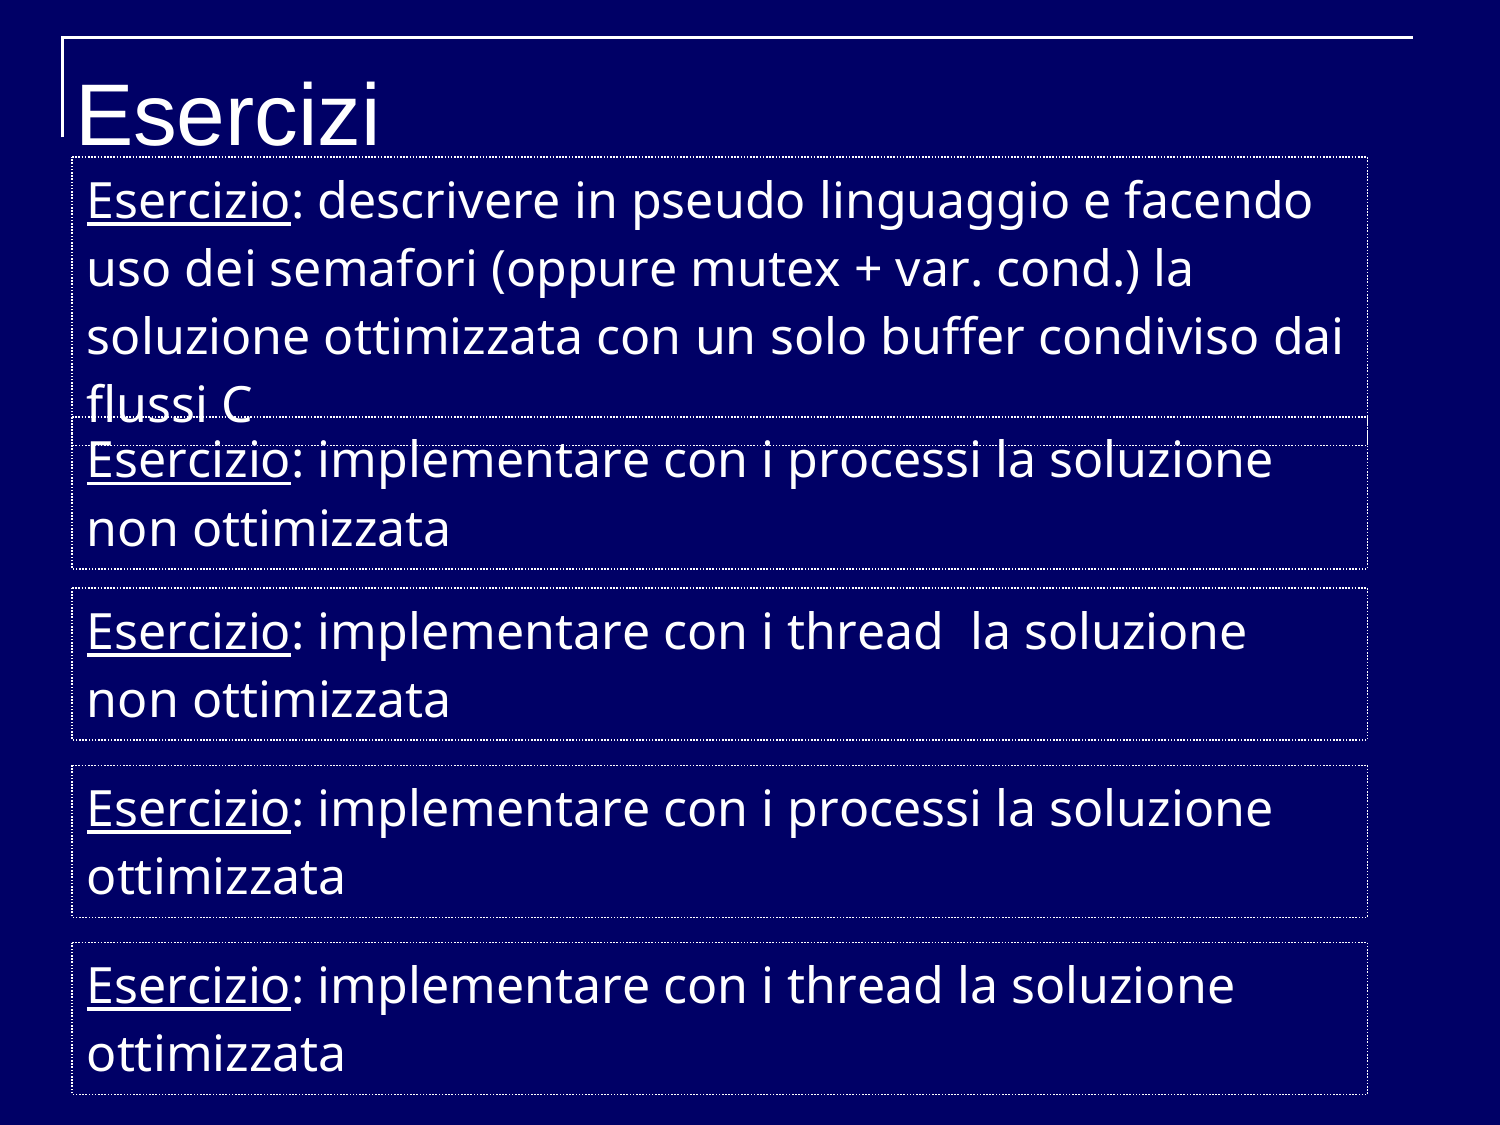

# Esercizi
Esercizio: descrivere in pseudo linguaggio e facendo uso dei semafori (oppure mutex + var. cond.) la soluzione ottimizzata con un solo buffer condiviso dai flussi C
Esercizio: implementare con i processi la soluzione non ottimizzata
Esercizio: implementare con i thread la soluzione non ottimizzata
Esercizio: implementare con i processi la soluzione ottimizzata
Esercizio: implementare con i thread la soluzione ottimizzata